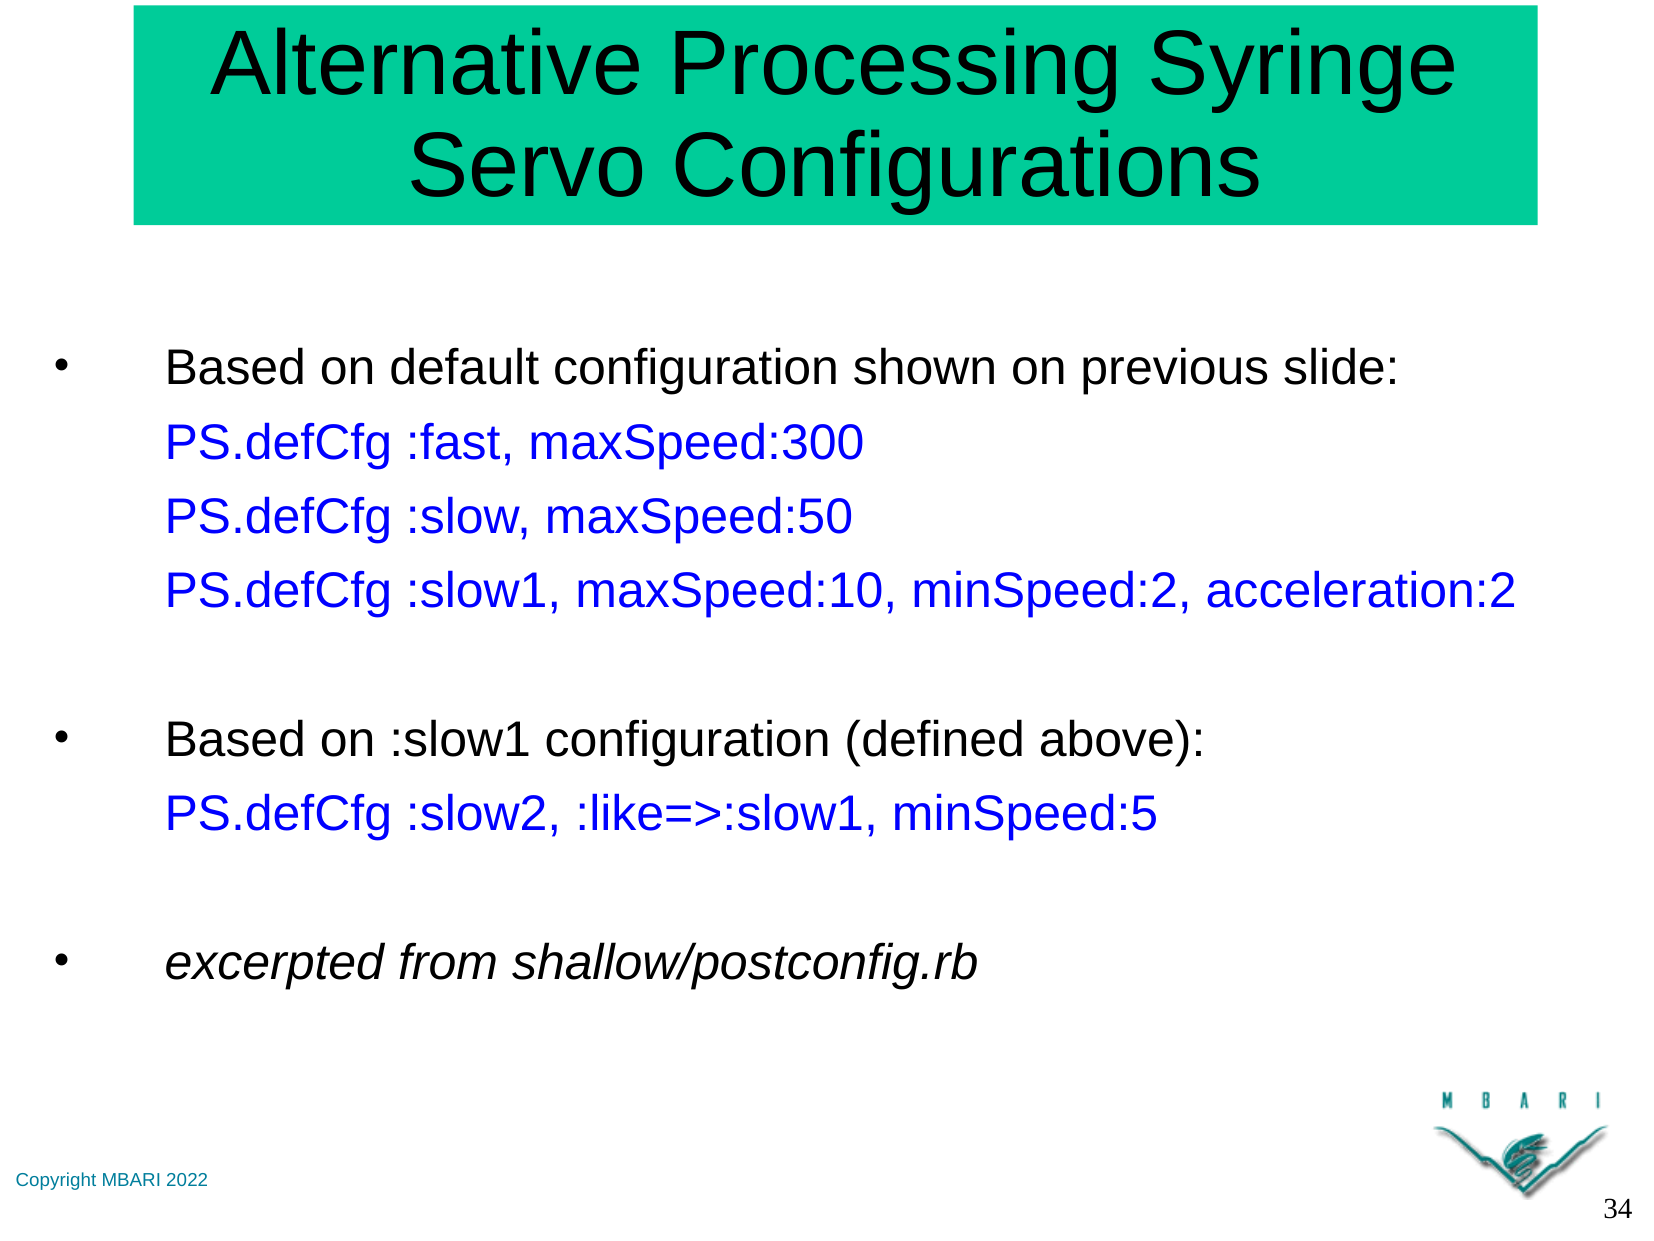

# Alternative Processing Syringe Servo Configurations
Based on default configuration shown on previous slide:
PS.defCfg :fast, maxSpeed:300
PS.defCfg :slow, maxSpeed:50
PS.defCfg :slow1, maxSpeed:10, minSpeed:2, acceleration:2
Based on :slow1 configuration (defined above):
PS.defCfg :slow2, :like=>:slow1, minSpeed:5
excerpted from shallow/postconfig.rb